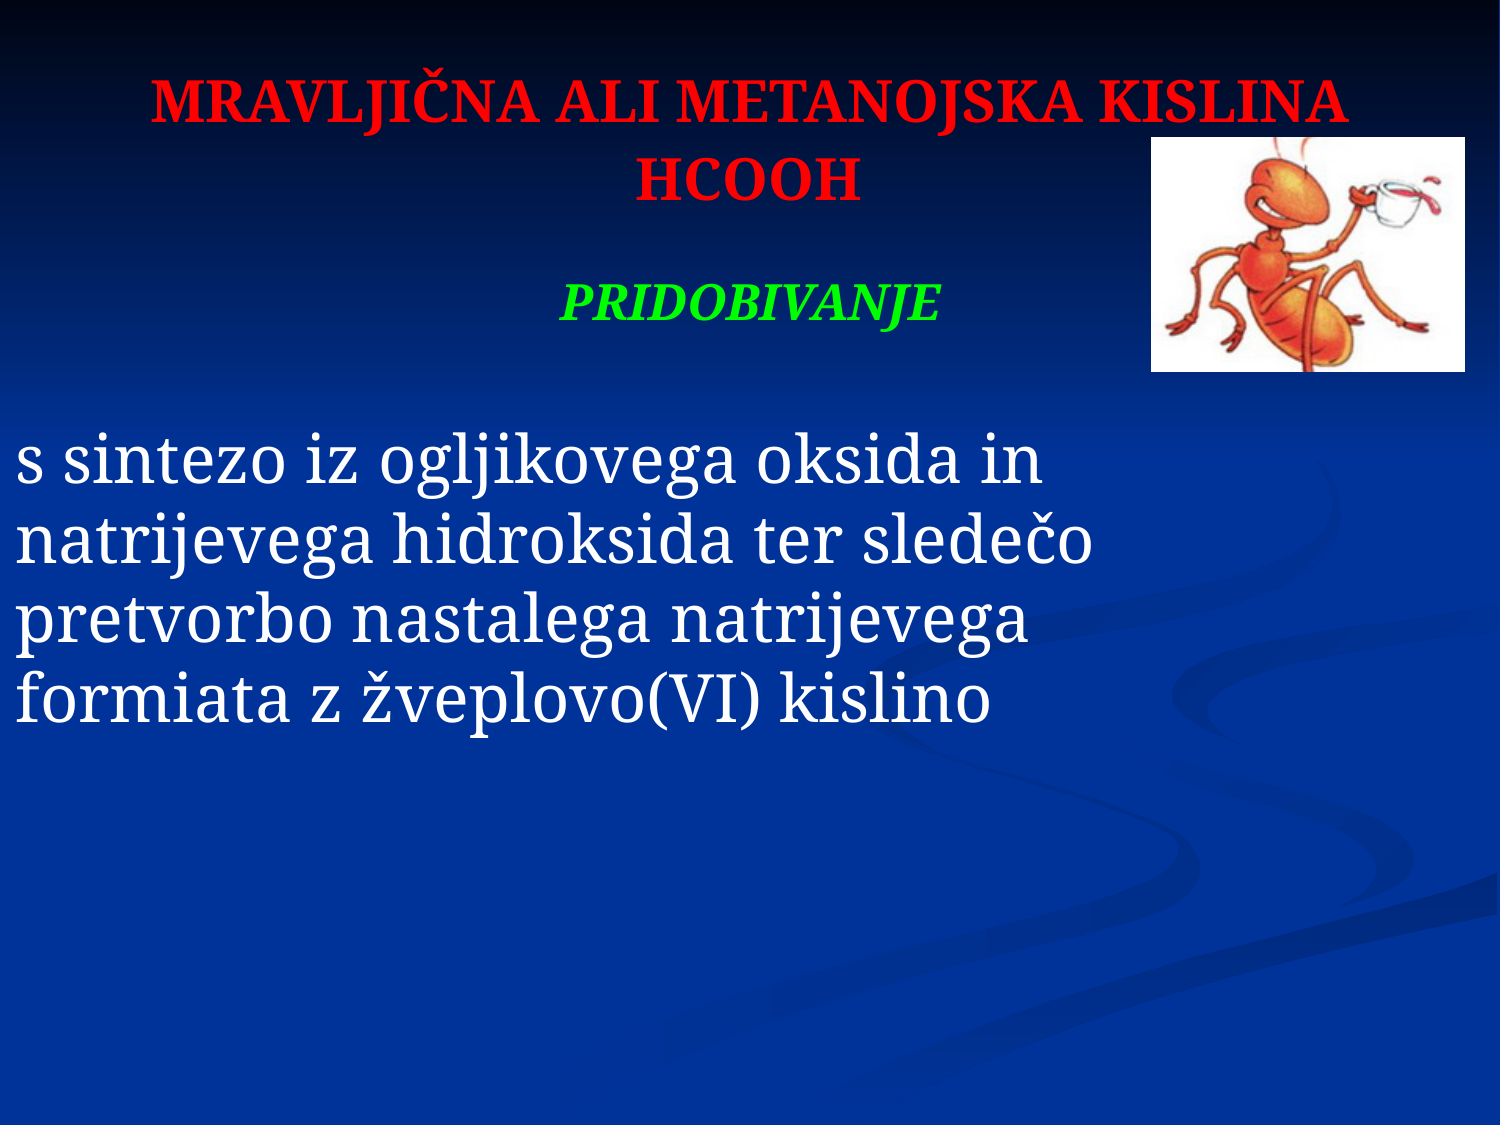

# MRAVLJIČNA ALI METANOJSKA KISLINA HCOOH
PRIDOBIVANJE
s sintezo iz ogljikovega oksida in
natrijevega hidroksida ter sledečo
pretvorbo nastalega natrijevega
formiata z žveplovo(VI) kislino